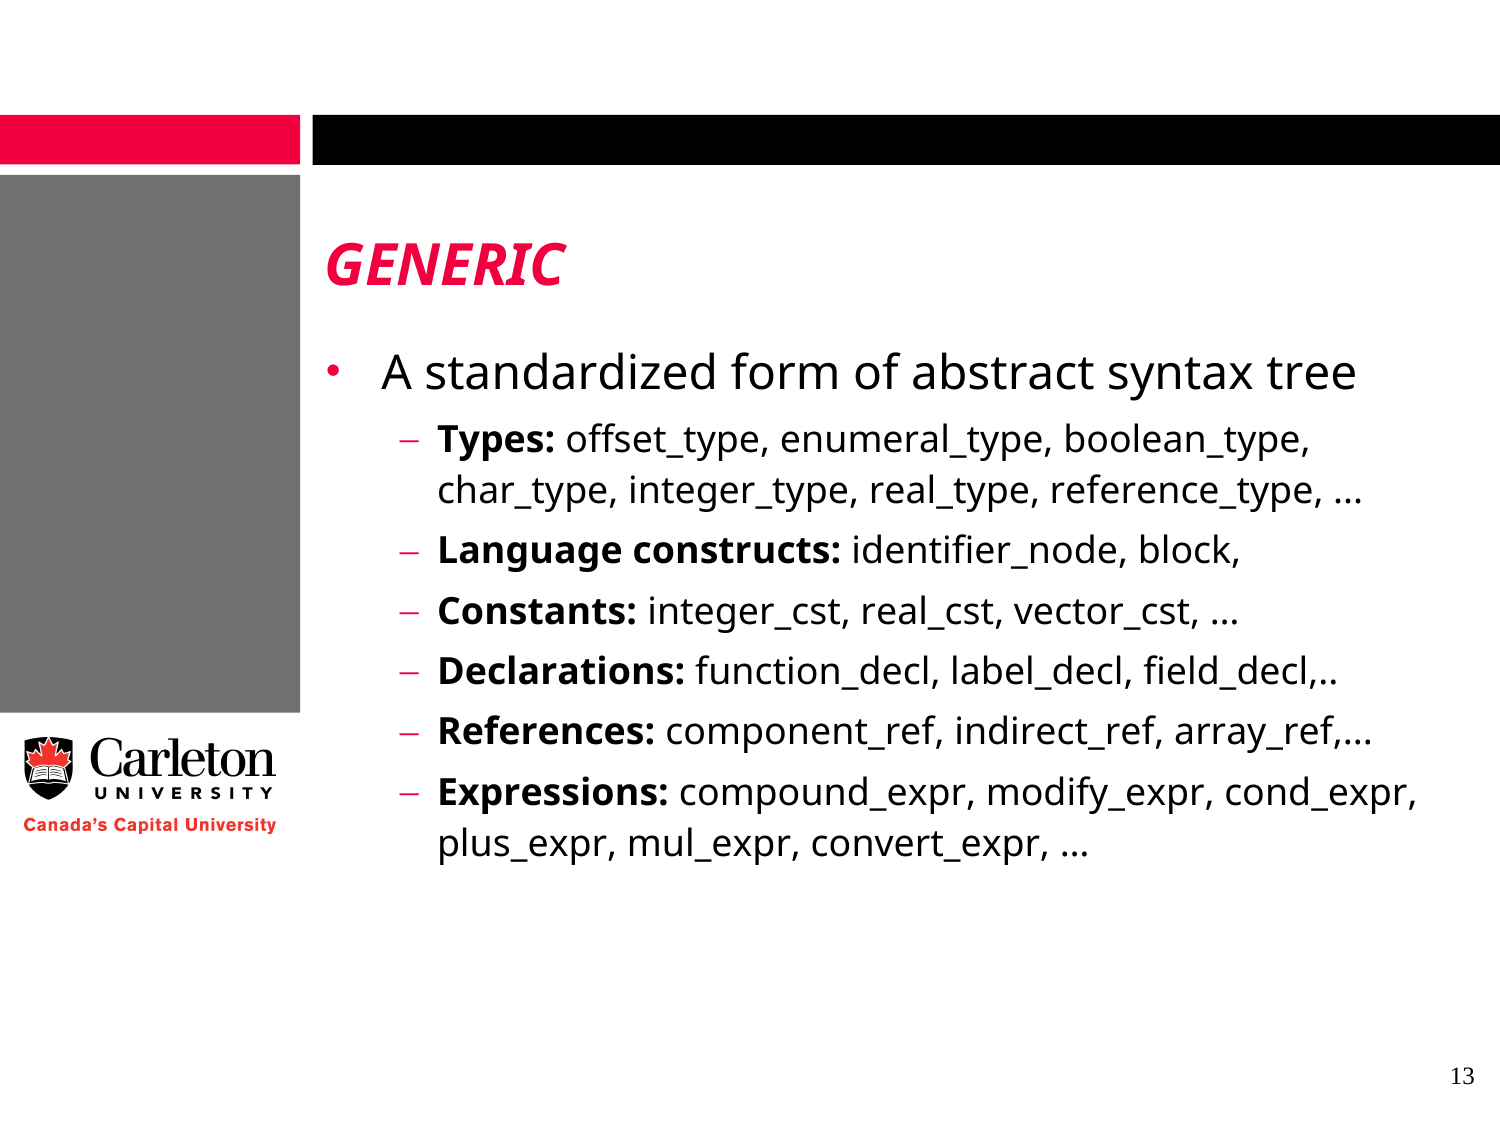

# GENERIC
A standardized form of abstract syntax tree
Types: offset_type, enumeral_type, boolean_type, char_type, integer_type, real_type, reference_type, ...
Language constructs: identifier_node, block,
Constants: integer_cst, real_cst, vector_cst, …
Declarations: function_decl, label_decl, field_decl,..
References: component_ref, indirect_ref, array_ref,...
Expressions: compound_expr, modify_expr, cond_expr, plus_expr, mul_expr, convert_expr, …
13